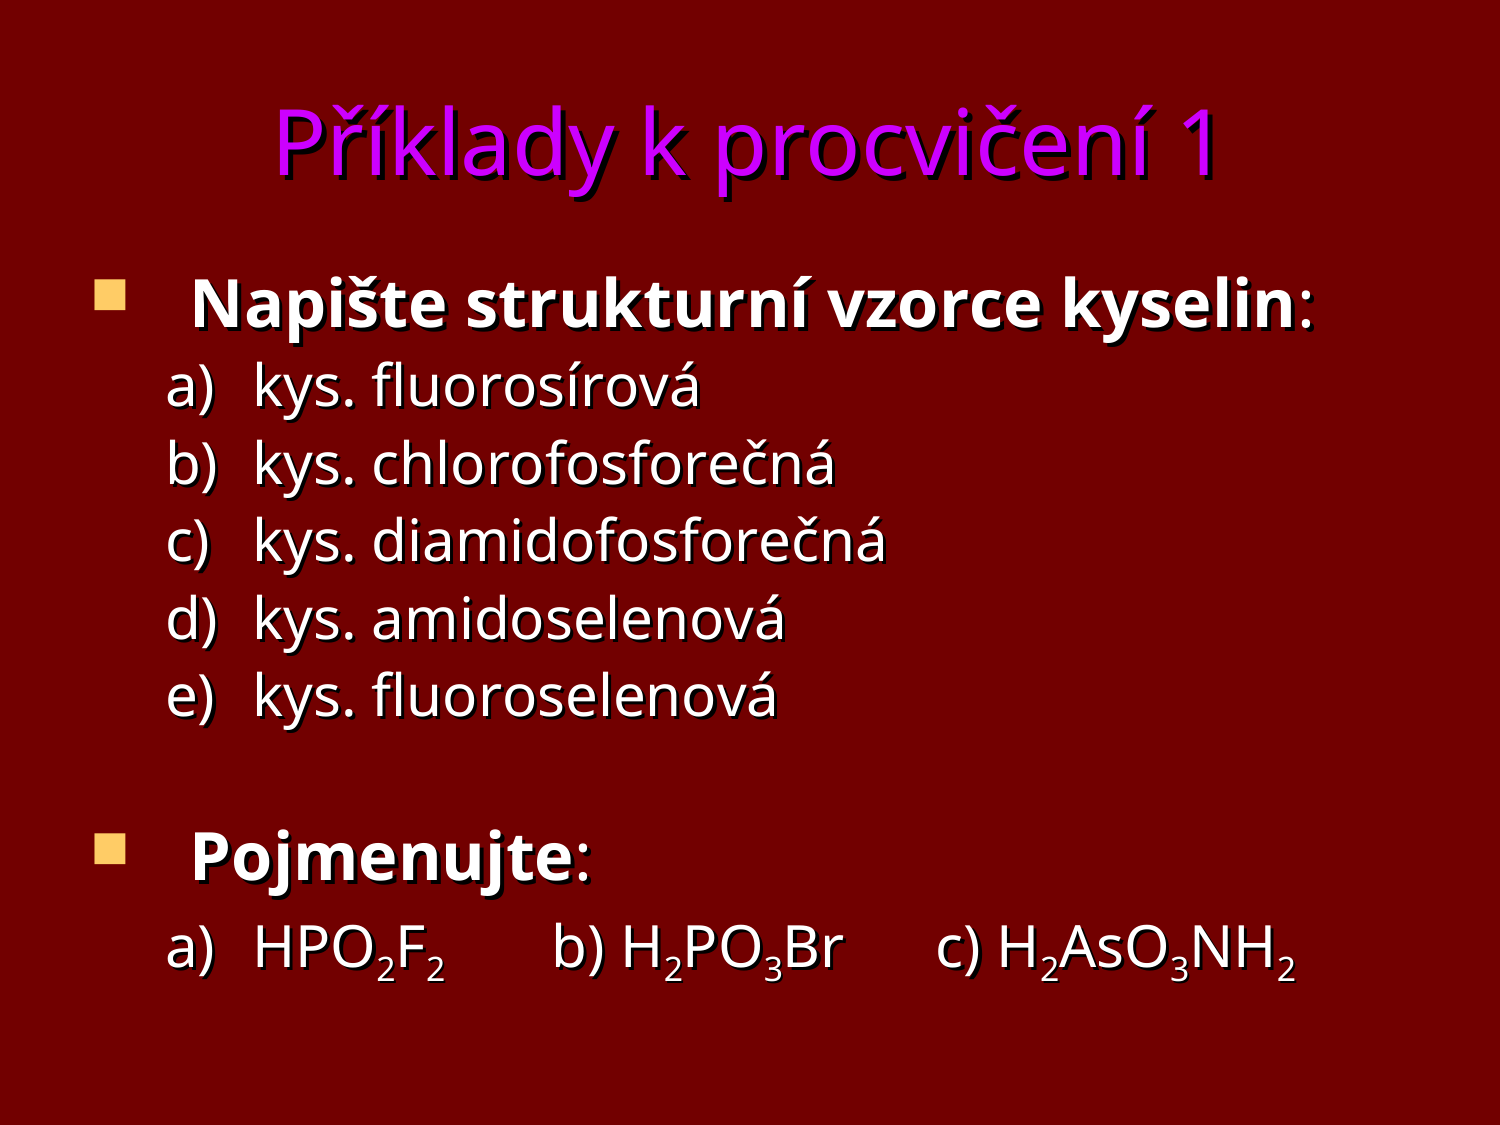

# Příklady k procvičení 1
Napište strukturní vzorce kyselin:
kys. fluorosírová
kys. chlorofosforečná
kys. diamidofosforečná
kys. amidoselenová
kys. fluoroselenová
Pojmenujte:
HPO2F2 b) H2PO3Br c) H2AsO3NH2